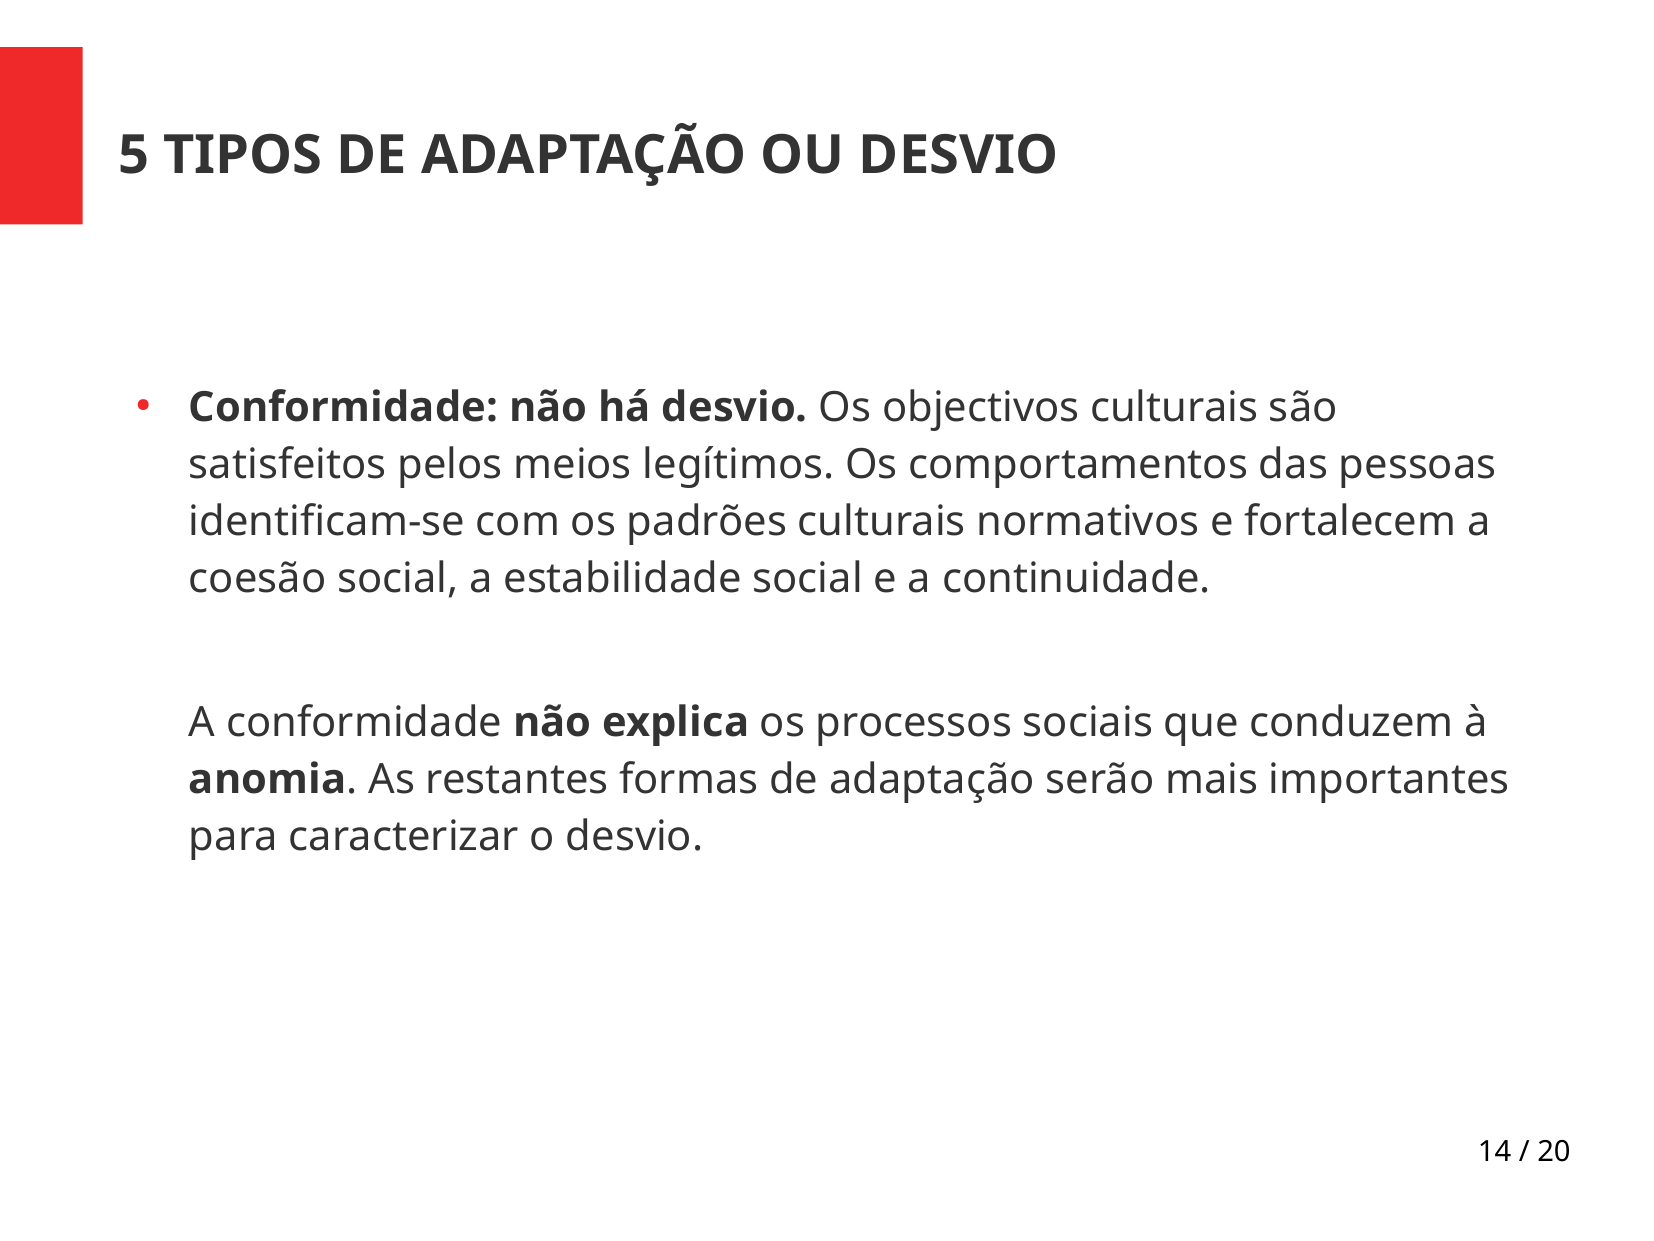

# 5 TIPOS DE ADAPTAÇÃO OU DESVIO
Conformidade: não há desvio. Os objectivos culturais são satisfeitos pelos meios legítimos. Os comportamentos das pessoas identificam-se com os padrões culturais normativos e fortalecem a coesão social, a estabilidade social e a continuidade.
A conformidade não explica os processos sociais que conduzem à anomia. As restantes formas de adaptação serão mais importantes para caracterizar o desvio.
14